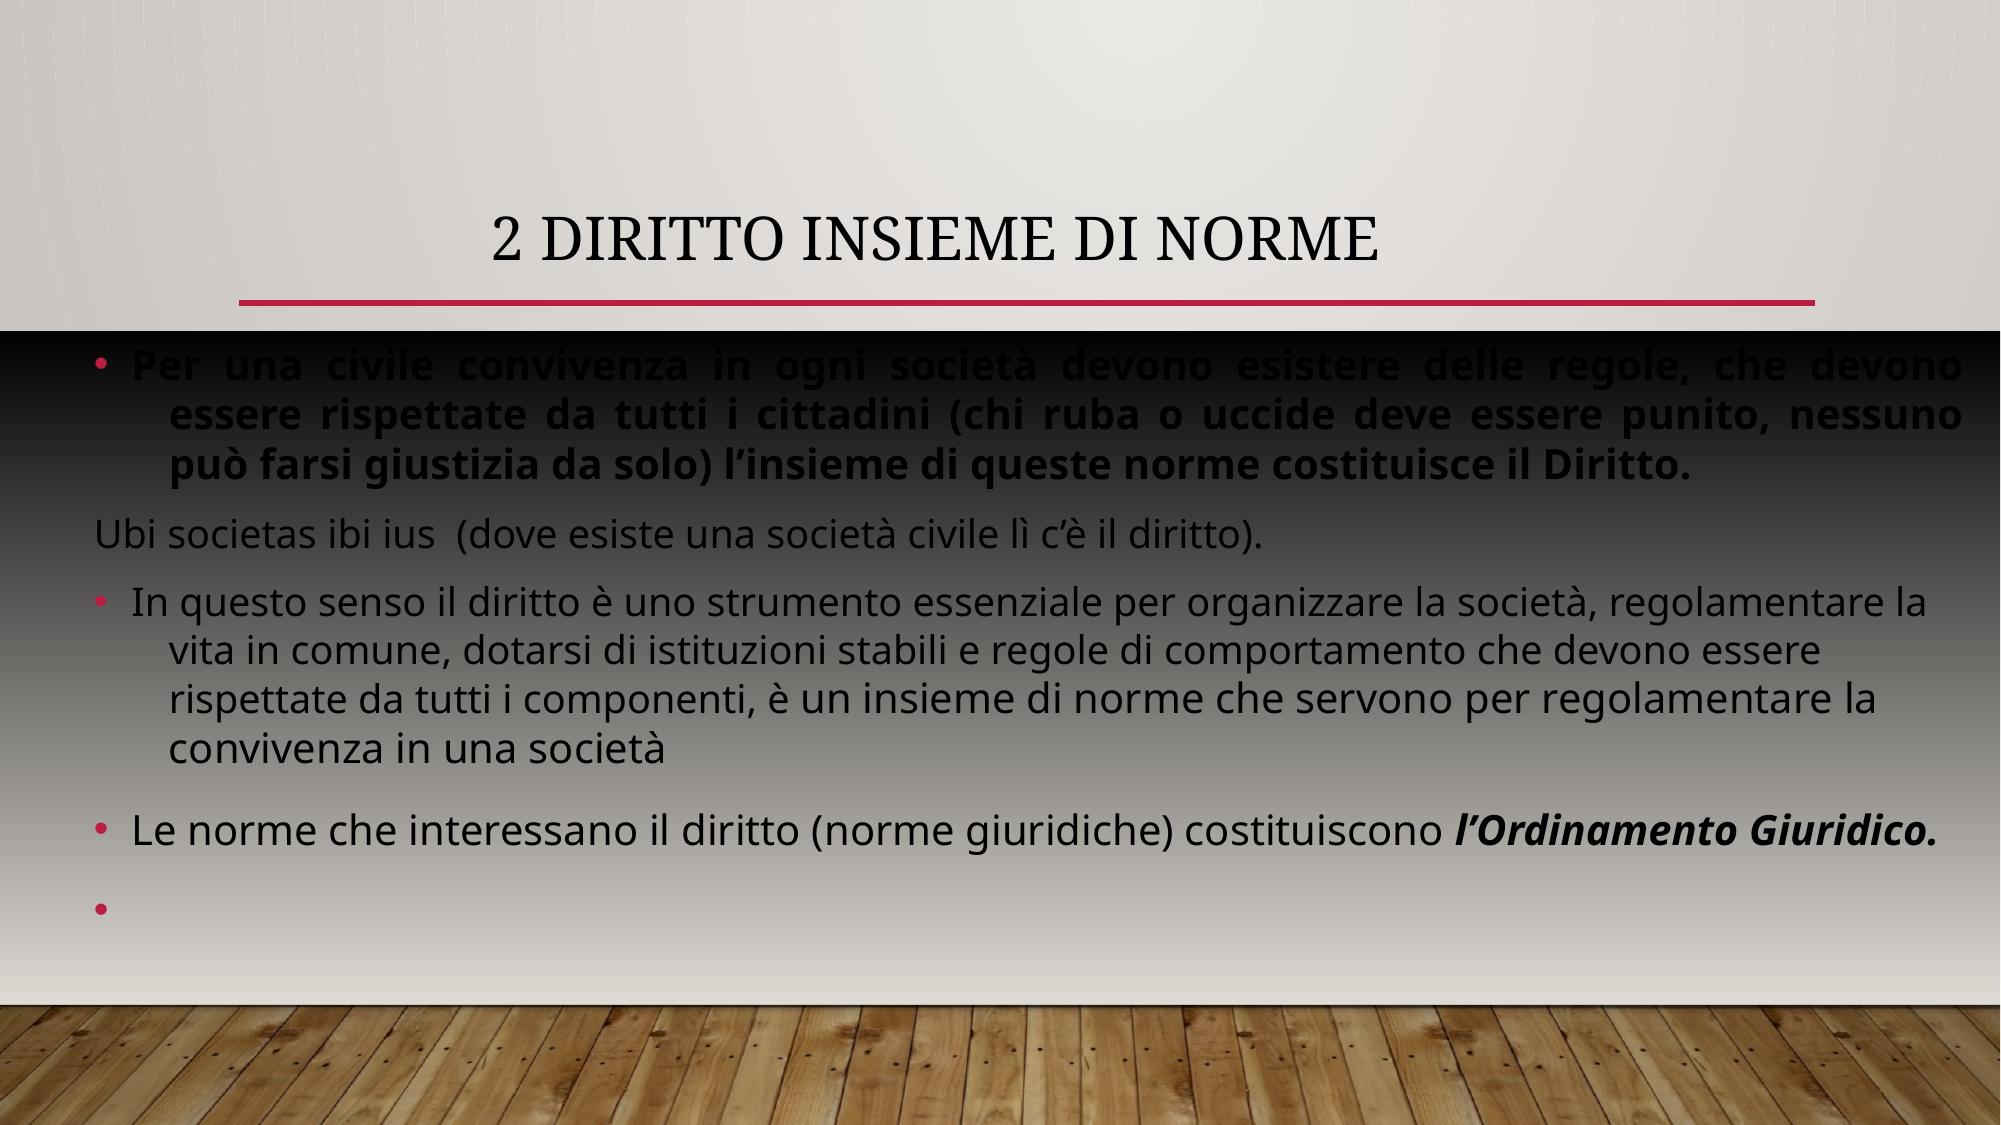

# 2 Diritto insieme di norme
Per una civile convivenza in ogni società devono esistere delle regole, che devono essere rispettate da tutti i cittadini (chi ruba o uccide deve essere punito, nessuno può farsi giustizia da solo) l’insieme di queste norme costituisce il Diritto.
Ubi societas ibi ius (dove esiste una società civile lì c’è il diritto).
In questo senso il diritto è uno strumento essenziale per organizzare la società, regolamentare la vita in comune, dotarsi di istituzioni stabili e regole di comportamento che devono essere rispettate da tutti i componenti, è un insieme di norme che servono per regolamentare la convivenza in una società
Le norme che interessano il diritto (norme giuridiche) costituiscono l’Ordinamento Giuridico.